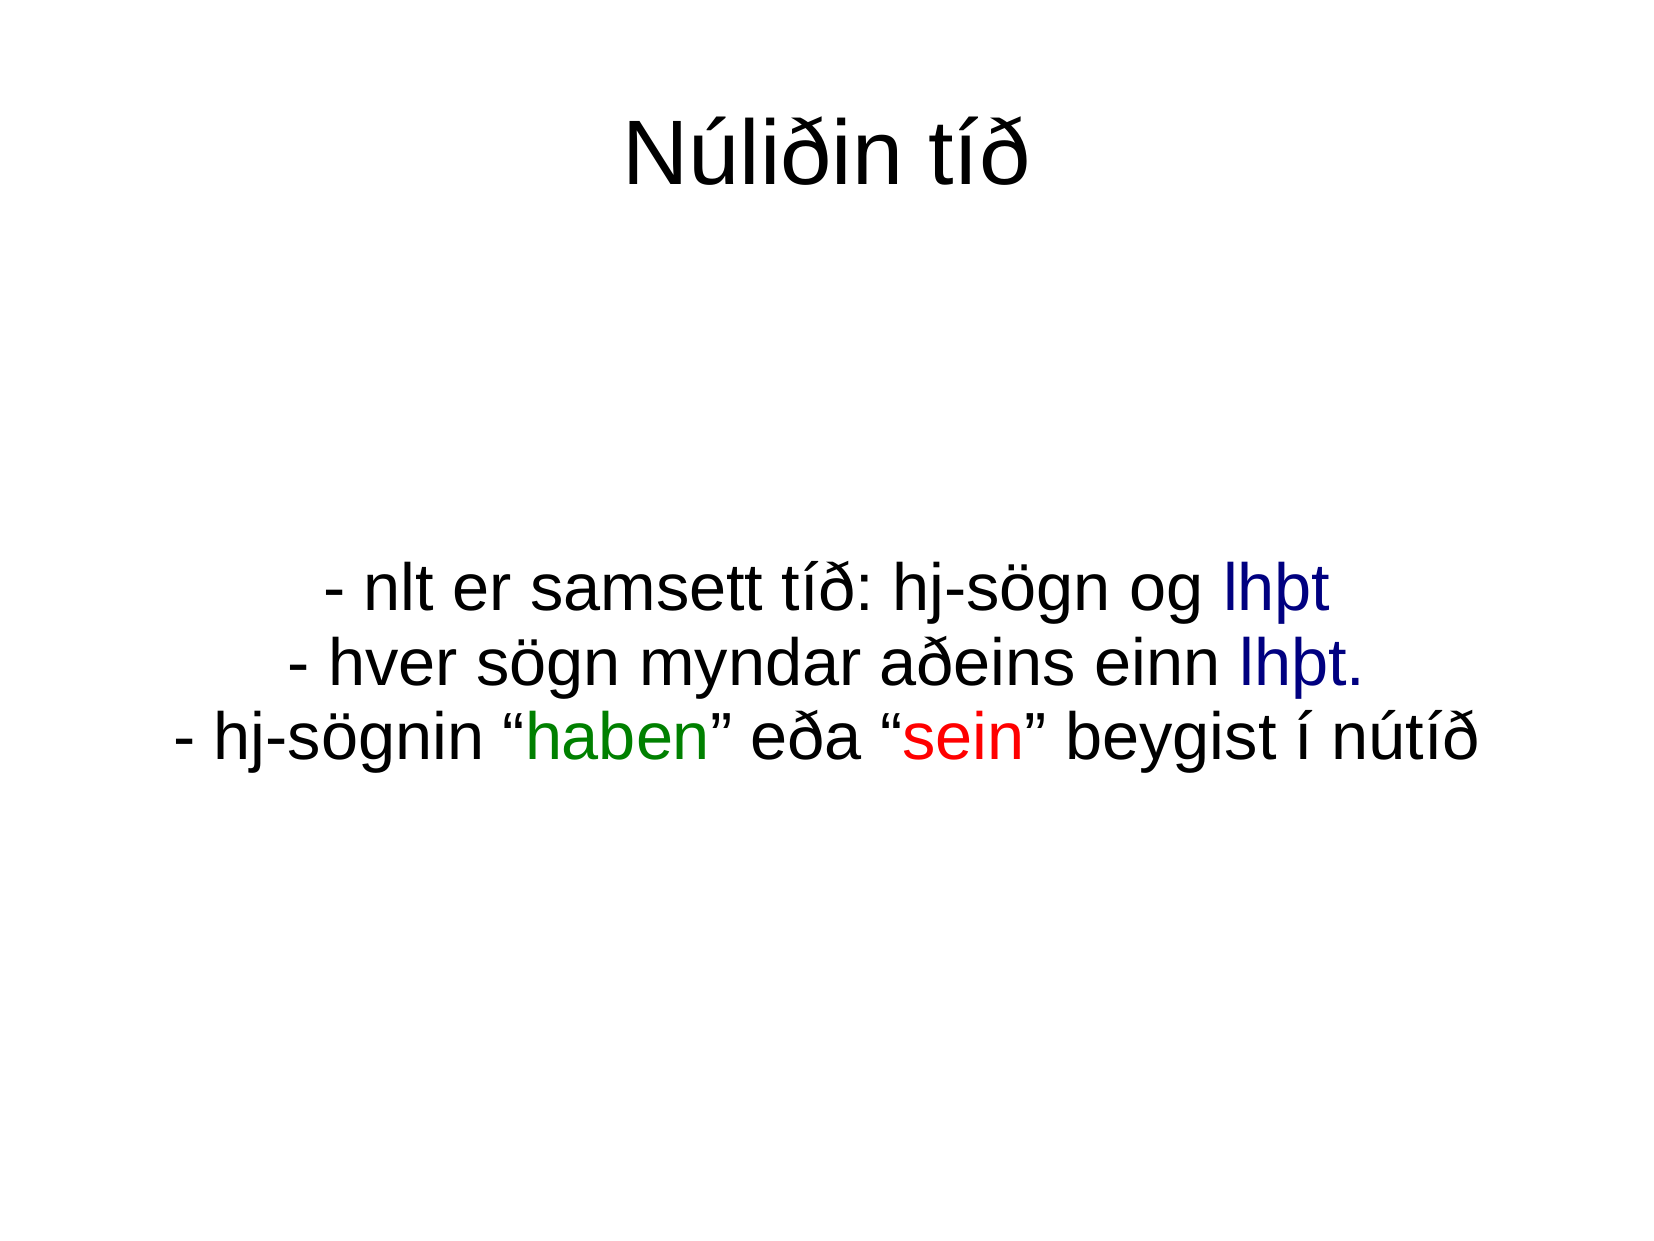

# Núliðin tíð
- nlt er samsett tíð: hj-sögn og lhþt
- hver sögn myndar aðeins einn lhþt.
- hj-sögnin “haben” eða “sein” beygist í nútíð